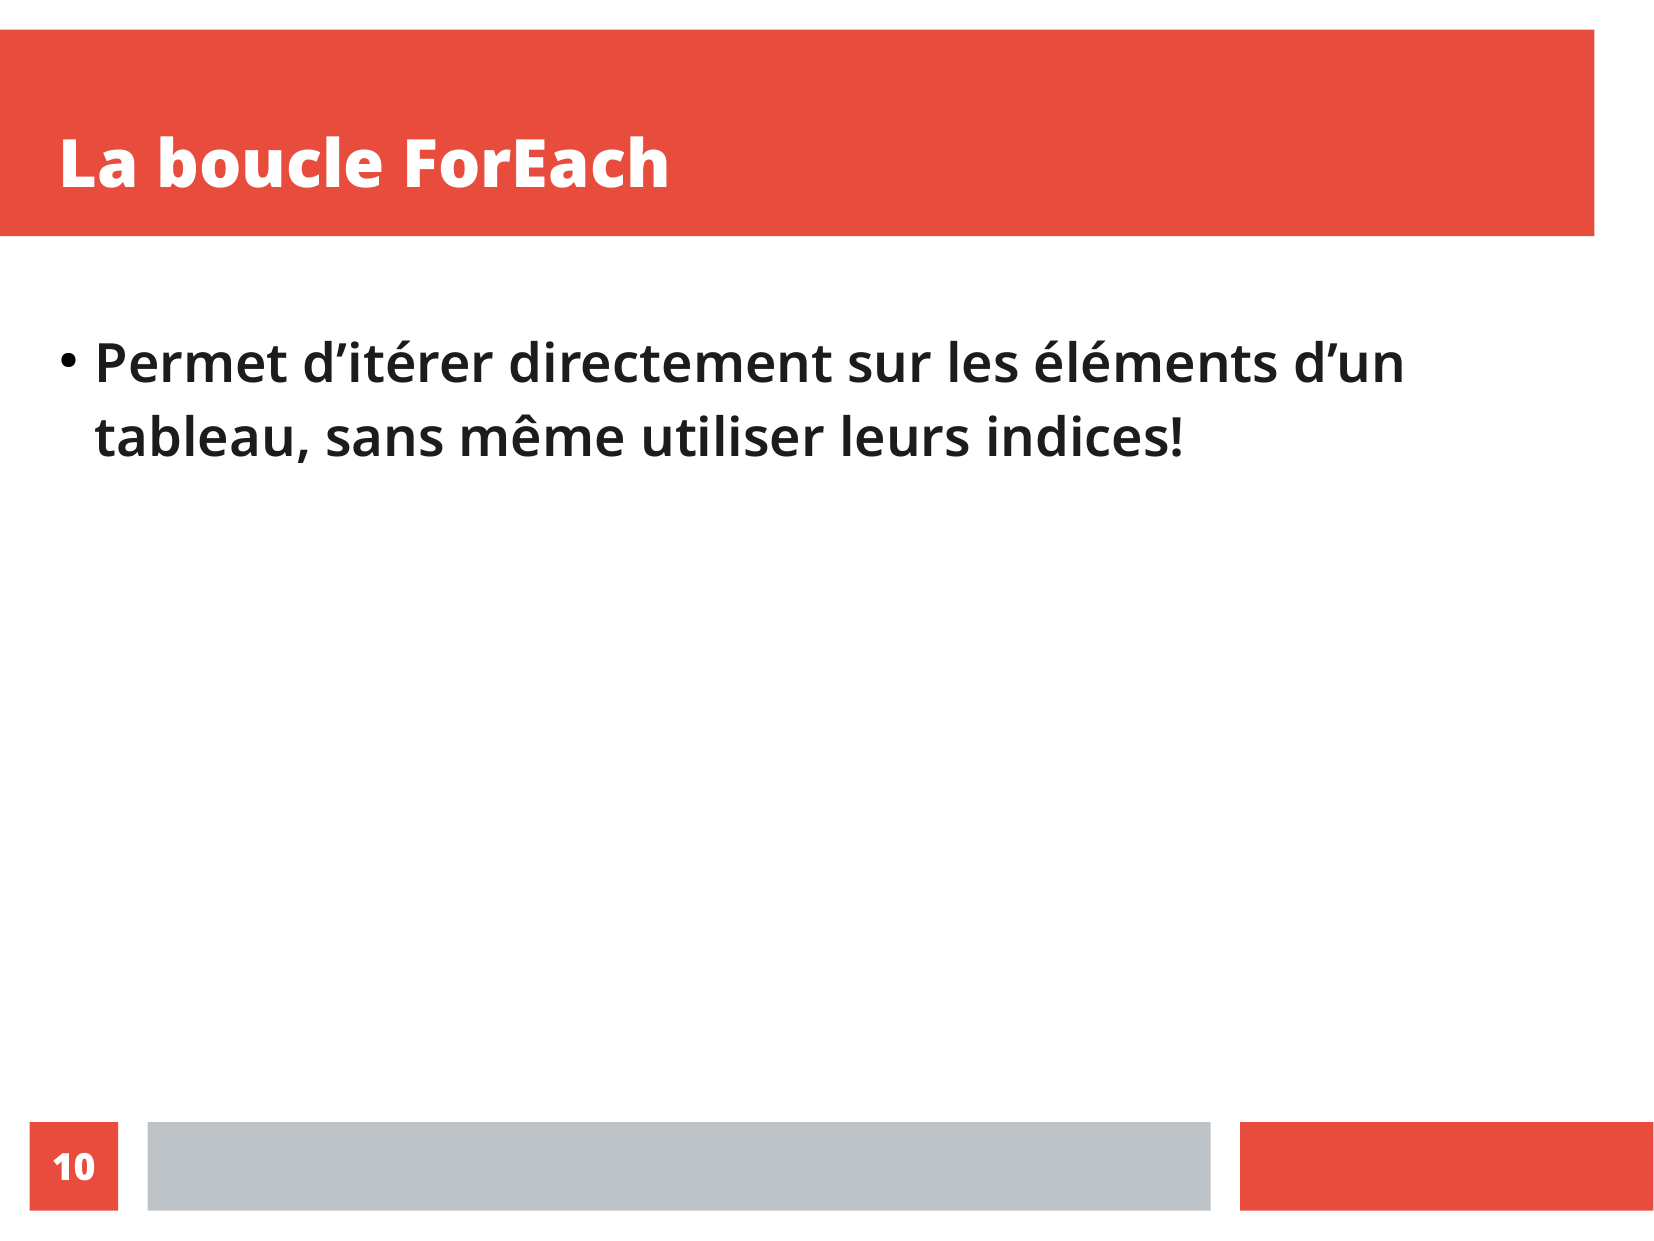

# La boucle ForEach
Permet d’itérer directement sur les éléments d’un tableau, sans même utiliser leurs indices!
10